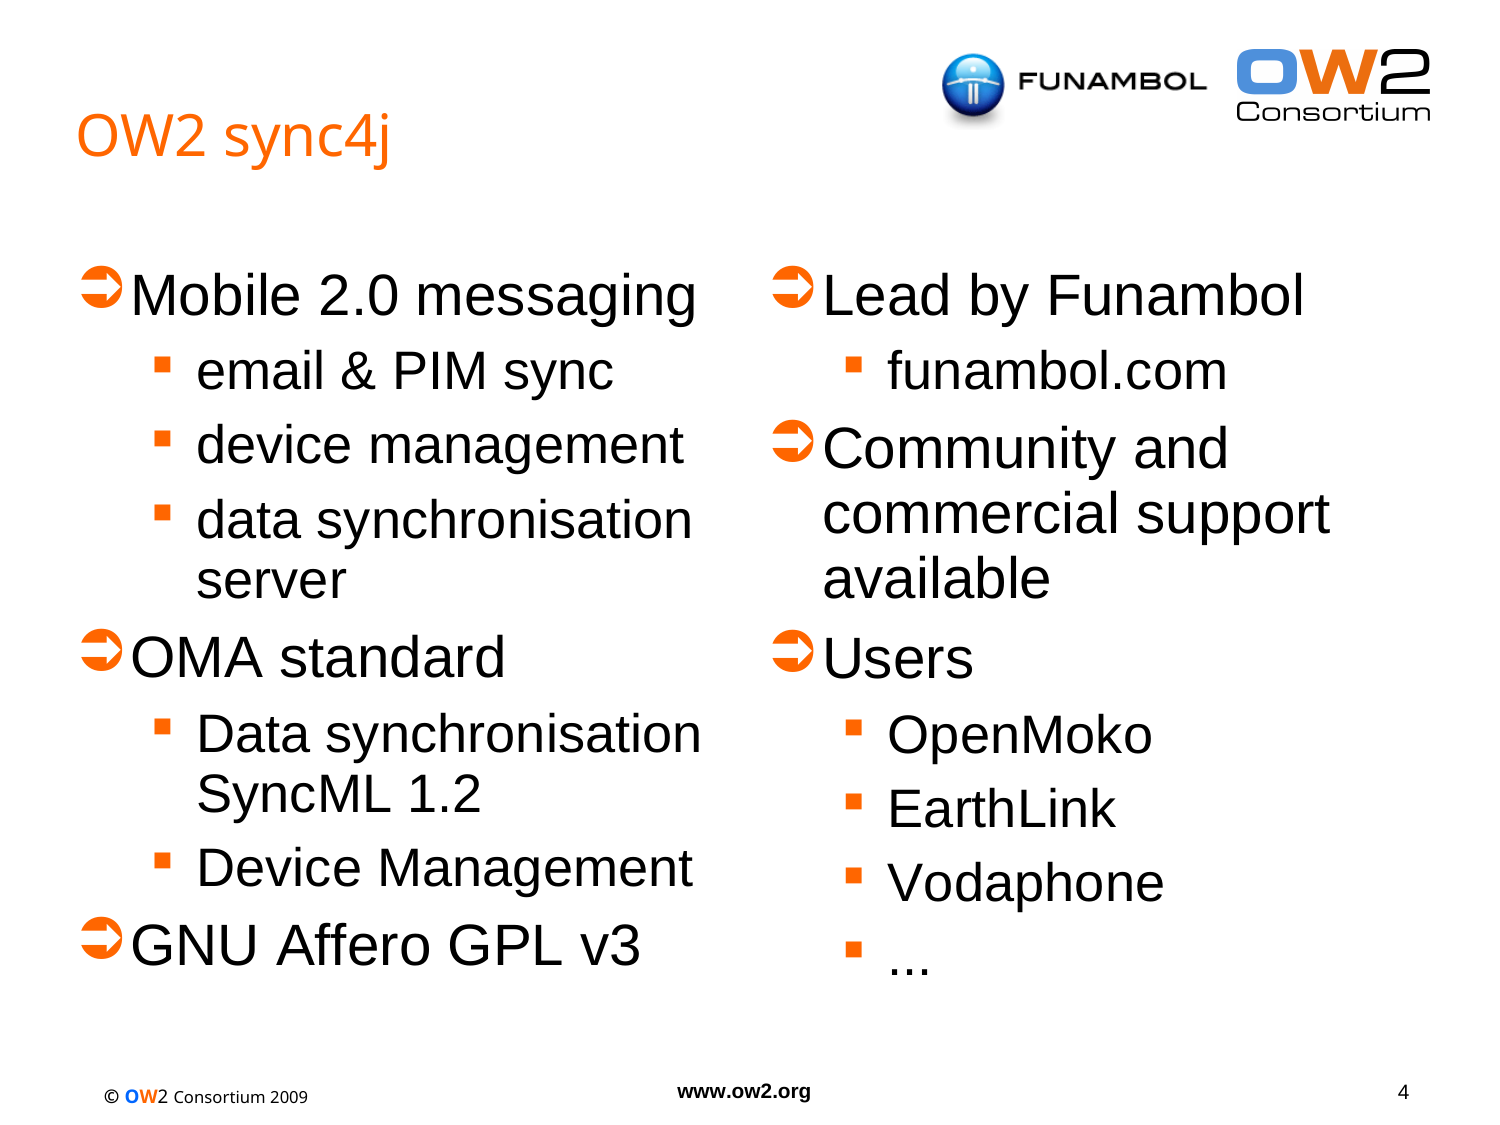

# OW2 sync4j
Mobile 2.0 messaging
email & PIM sync
device management
data synchronisation server
OMA standard
Data synchronisation SyncML 1.2
Device Management
GNU Affero GPL v3
Lead by Funambol
funambol.com
Community and commercial support available
Users
OpenMoko
EarthLink
Vodaphone
...
4